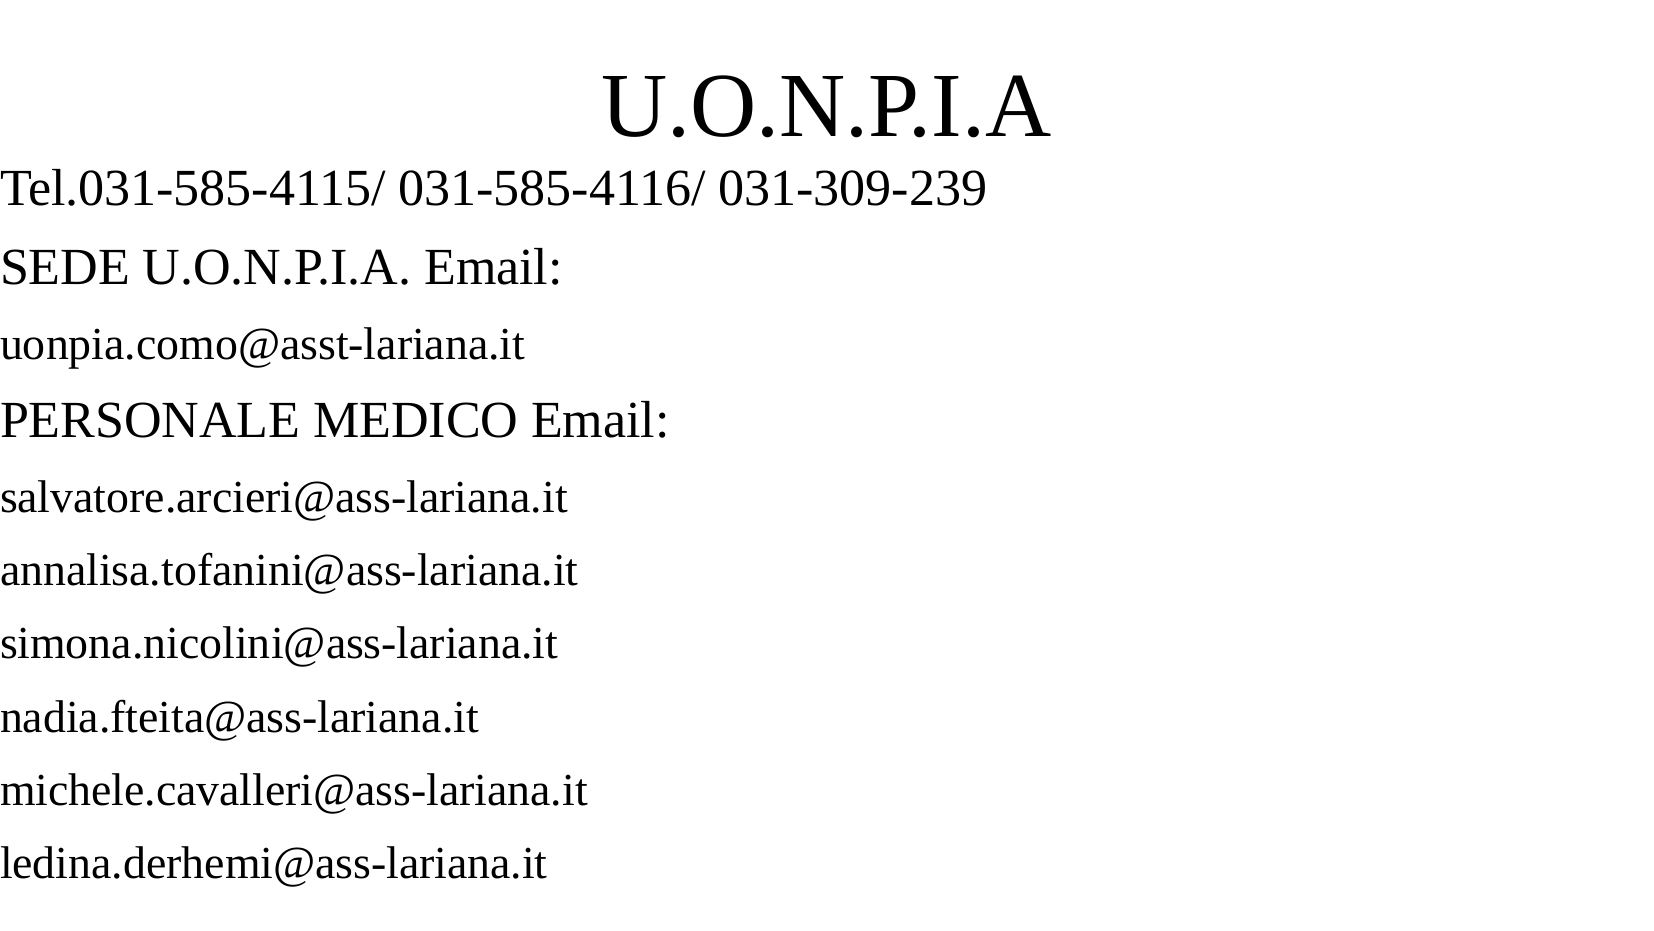

# U.O.N.P.I.A
Tel.031-585-4115/ 031-585-4116/ 031-309-239
SEDE U.O.N.P.I.A. Email:
uonpia.como@asst-lariana.it
PERSONALE MEDICO Email:
salvatore.arcieri@ass-lariana.it
annalisa.tofanini@ass-lariana.it
simona.nicolini@ass-lariana.it
nadia.fteita@ass-lariana.it
michele.cavalleri@ass-lariana.it
ledina.derhemi@ass-lariana.it